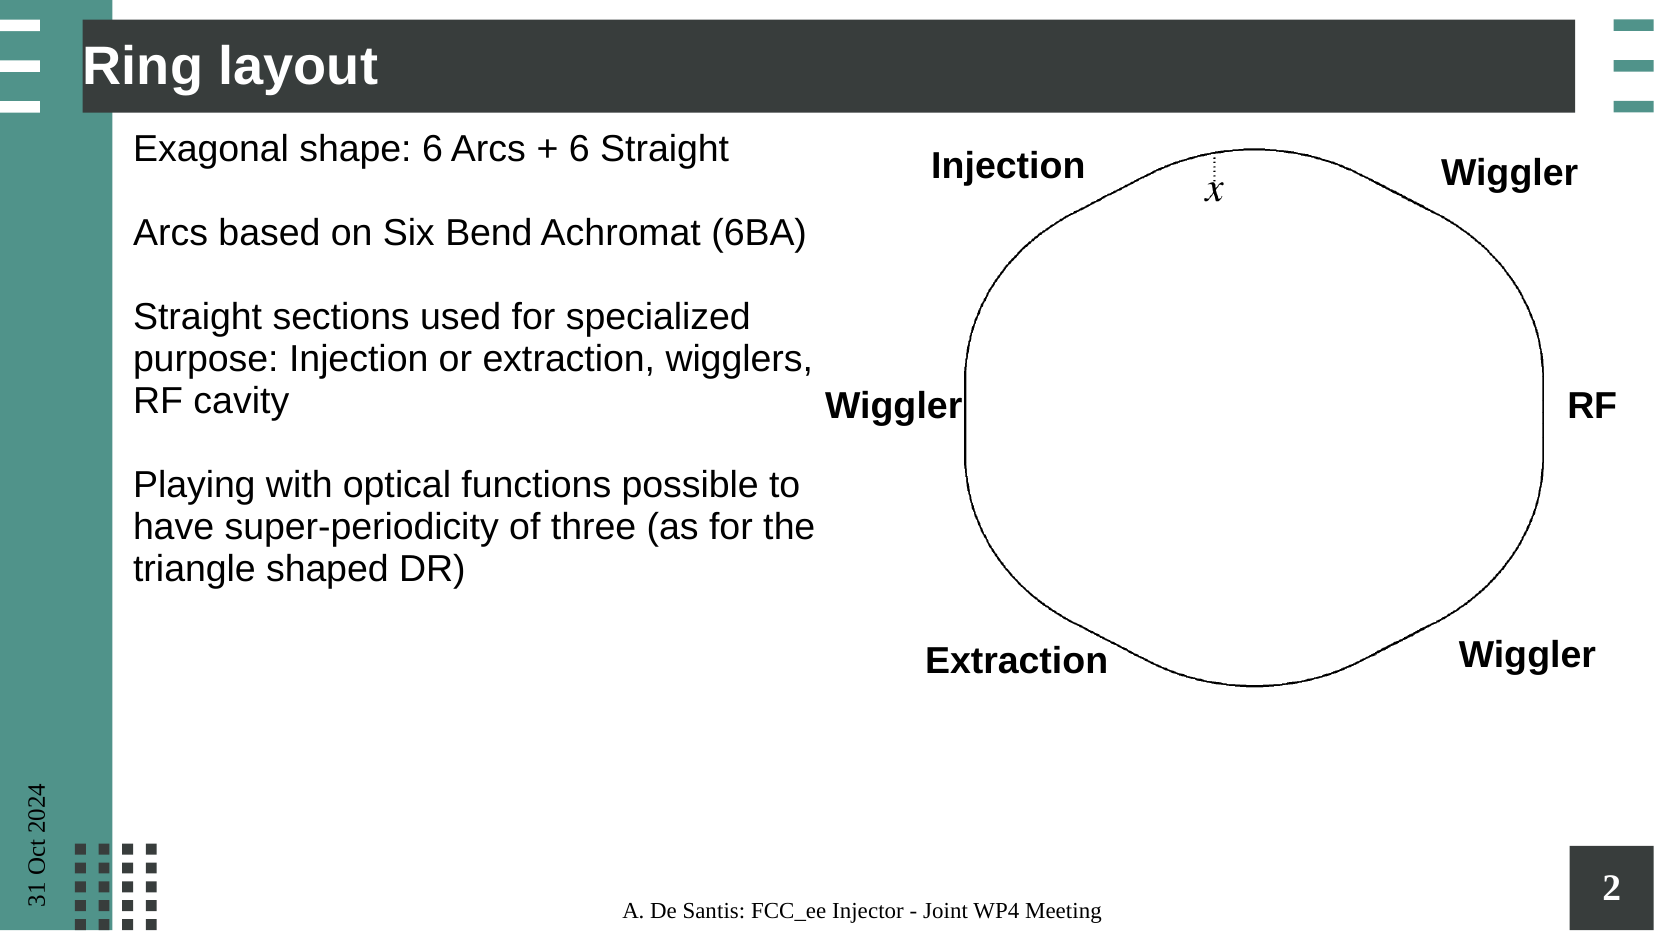

# Ring layout
Exagonal shape: 6 Arcs + 6 Straight
Arcs based on Six Bend Achromat (6BA)
Straight sections used for specialized purpose: Injection or extraction, wigglers, RF cavity
Playing with optical functions possible to have super-periodicity of three (as for the triangle shaped DR)
Injection
Wiggler
RF
Wiggler
Wiggler
Extraction
31 Oct 2024
2
A. De Santis: FCC_ee Injector - Joint WP4 Meeting